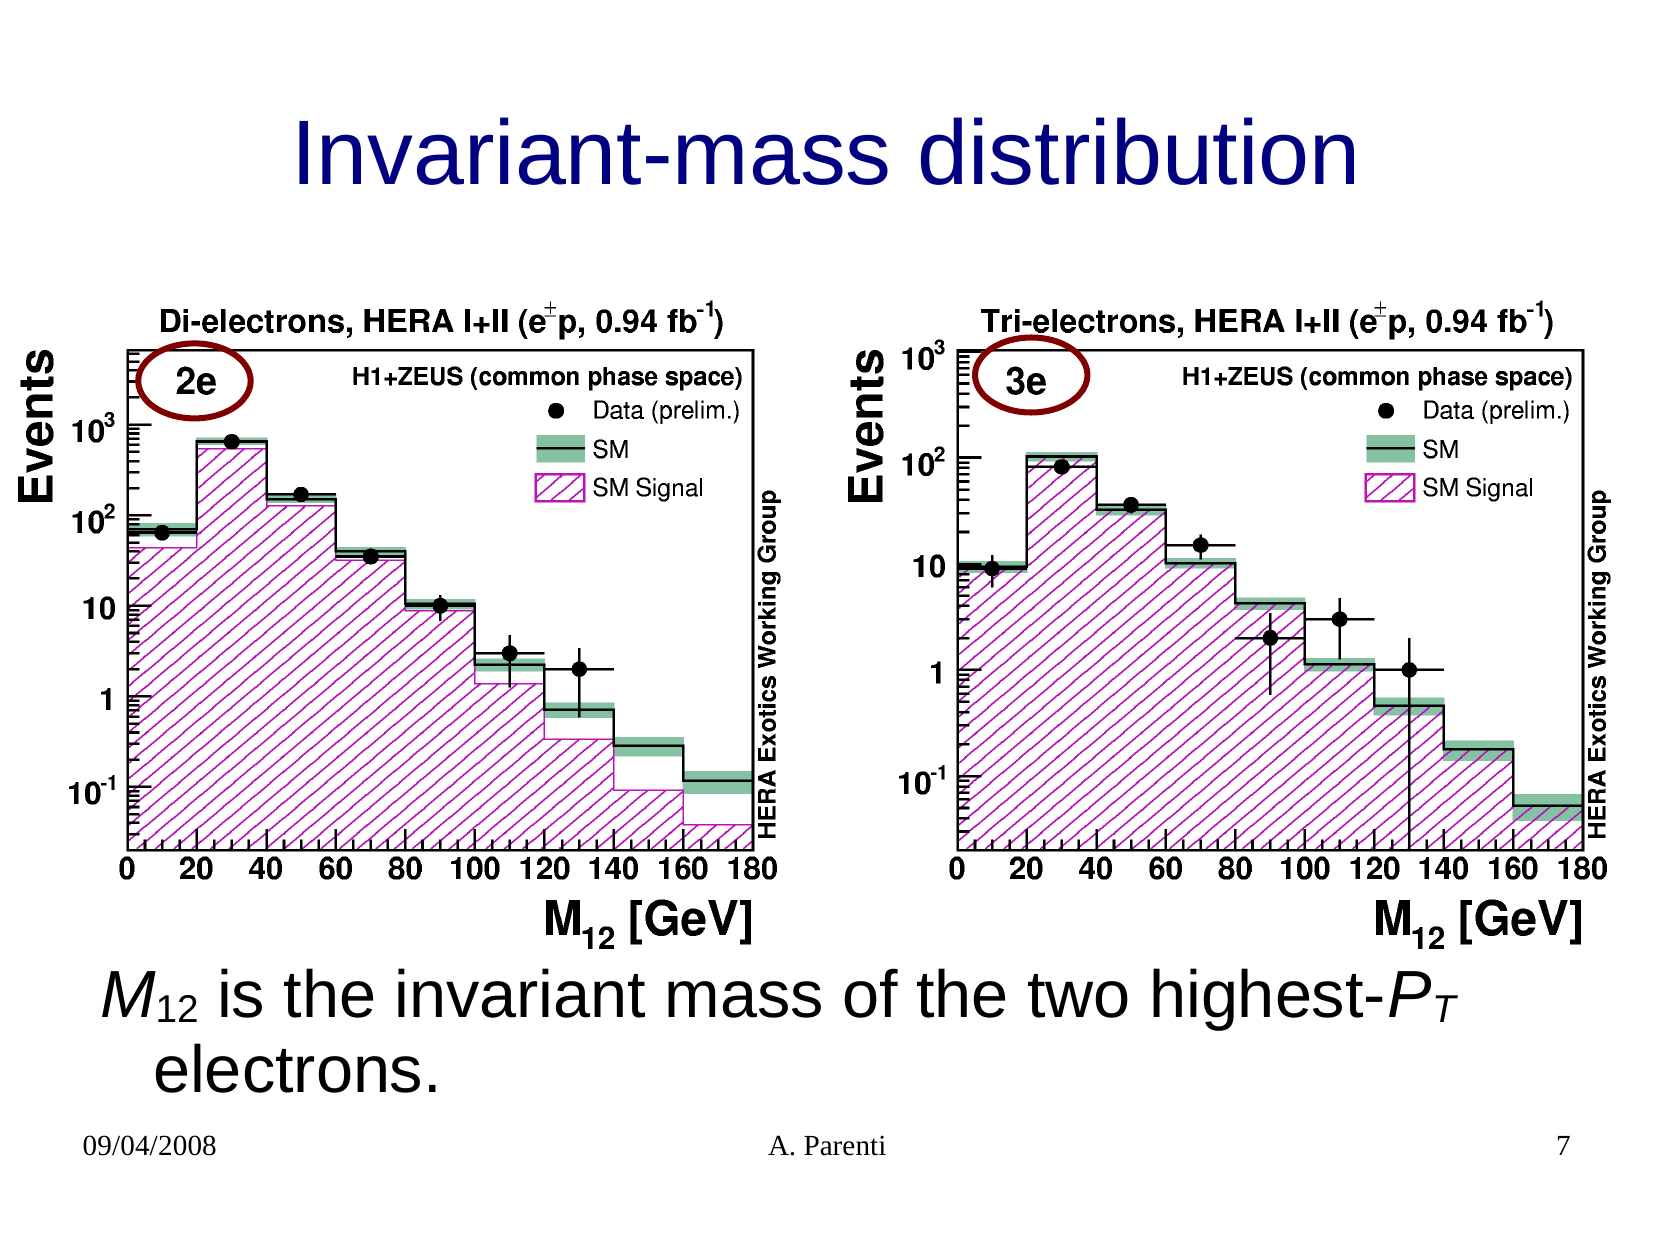

# Invariant-mass distribution
M12 is the invariant mass of the two highest-PT electrons.
09/04/2008
A. Parenti
7